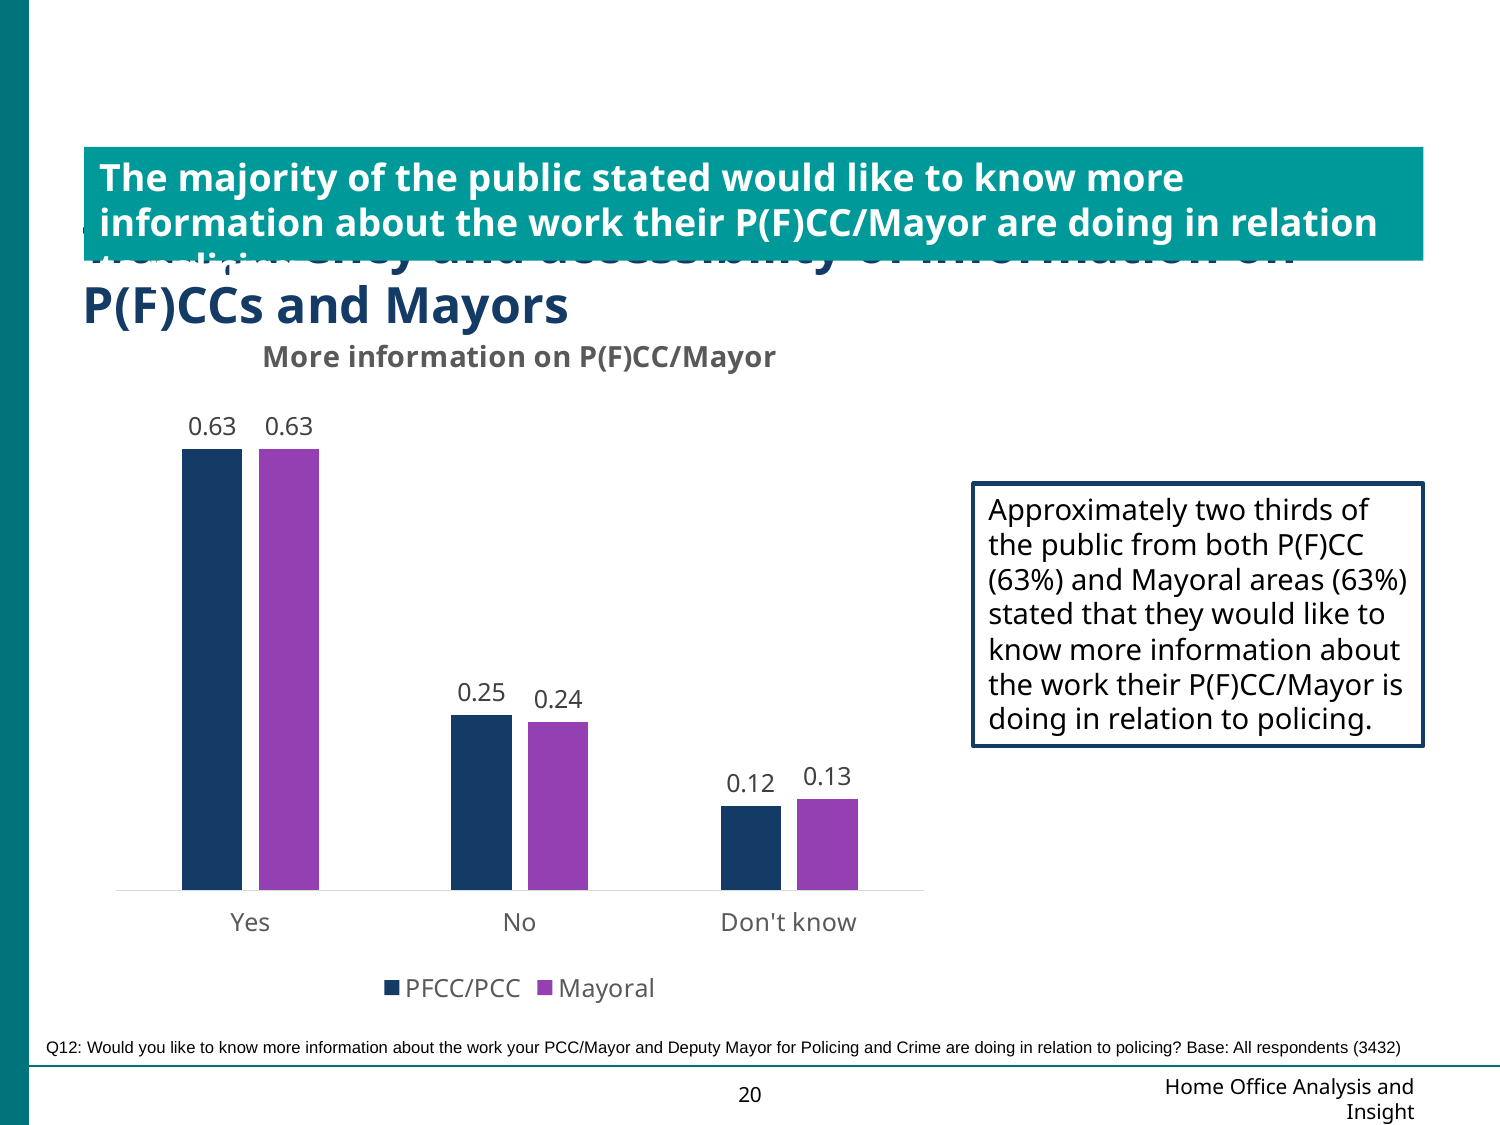

The majority of the public stated would like to know more information about the work their P(F)CC/Mayor are doing in relation to policing.
# Transparency and accessibility of information on P(F)CCs and Mayors
### Chart: More information on P(F)CC/Mayor
| Category | PFCC/PCC | Mayoral |
|---|---|---|
| Yes | 0.63 | 0.63 |
| No | 0.25 | 0.24 |
| Don't know | 0.12 | 0.13 |Approximately two thirds of the public from both P(F)CC (63%) and Mayoral areas (63%) stated that they would like to know more information about the work their P(F)CC/Mayor is doing in relation to policing.
Q12: Would you like to know more information about the work your PCC/Mayor and Deputy Mayor for Policing and Crime are doing in relation to policing? Base: All respondents (3432)